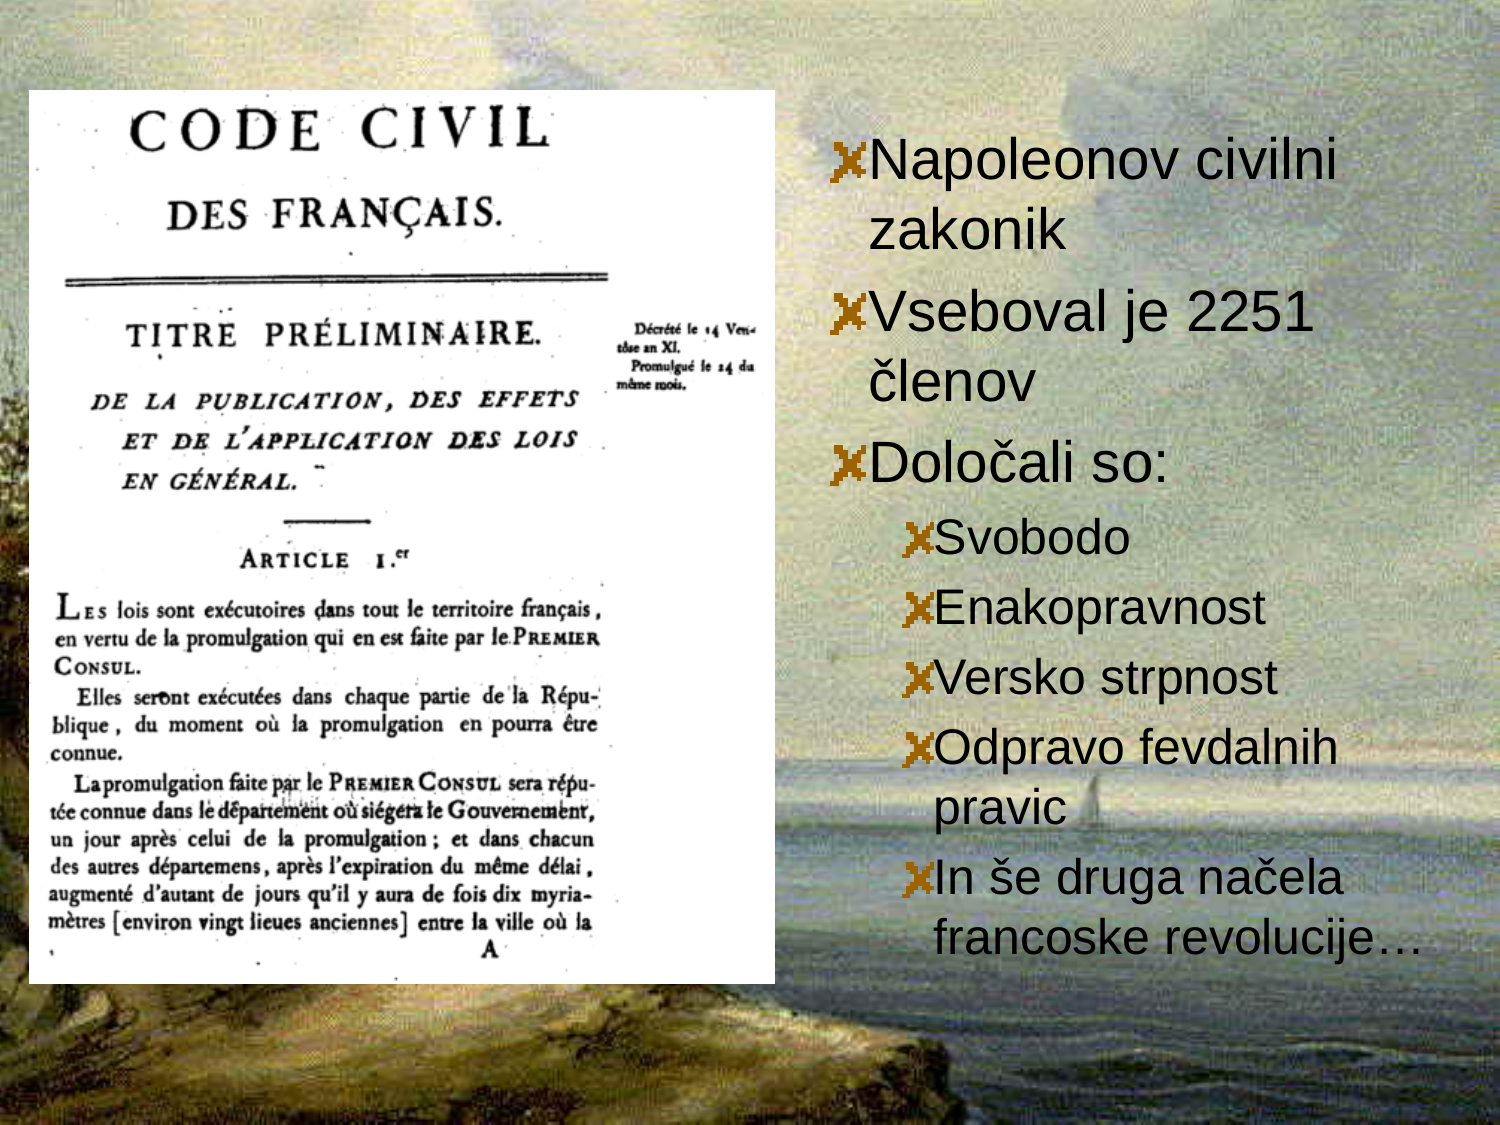

#
Napoleonov civilni zakonik
Vseboval je 2251 členov
Določali so:
Svobodo
Enakopravnost
Versko strpnost
Odpravo fevdalnih pravic
In še druga načela francoske revolucije…